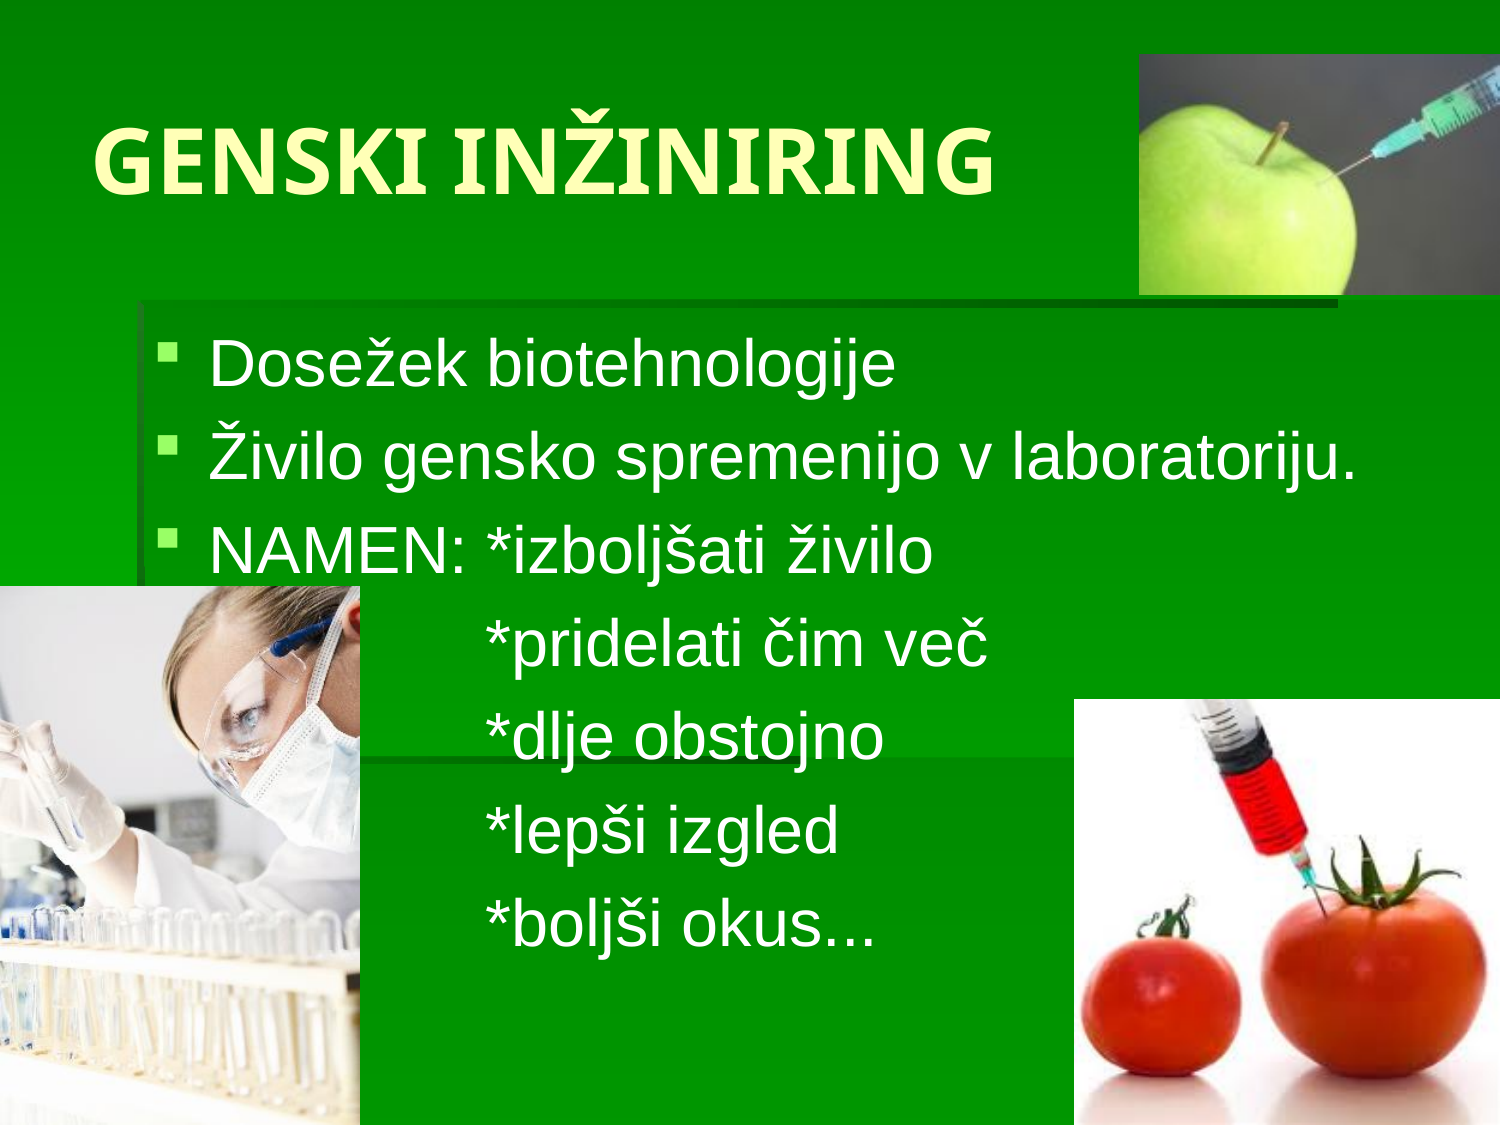

# GENSKI INŽINIRING
Dosežek biotehnologije
Živilo gensko spremenijo v laboratoriju.
NAMEN: *izboljšati živilo
 *pridelati čim več
 *dlje obstojno
 *lepši izgled
 *boljši okus...